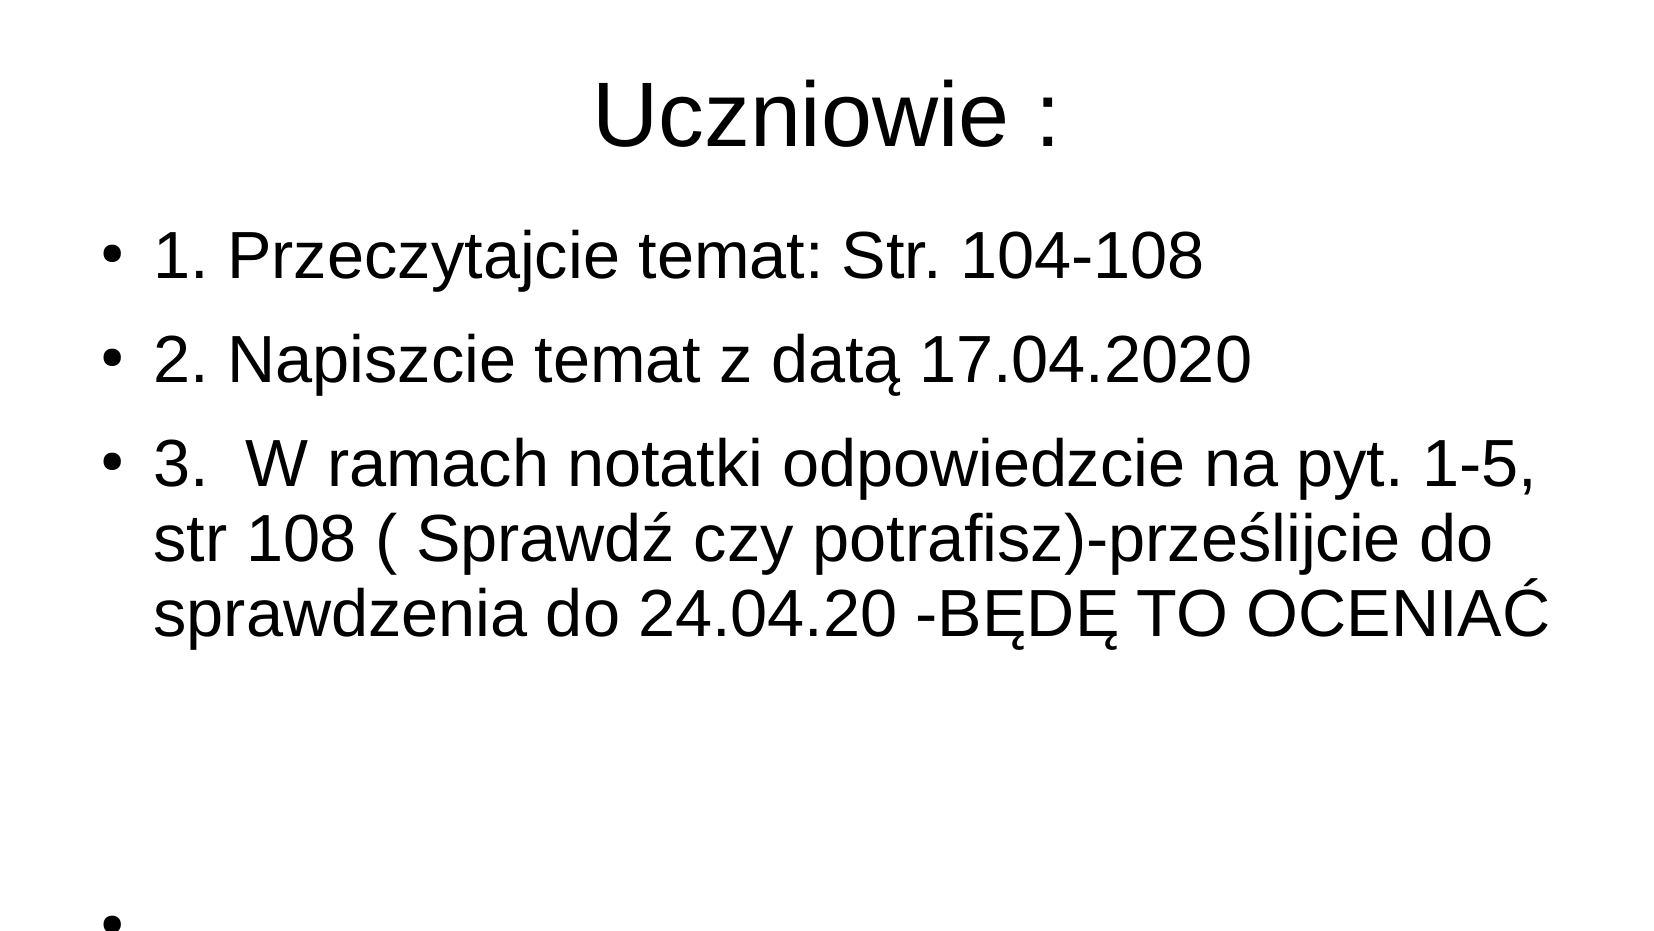

# Uczniowie :
1. Przeczytajcie temat: Str. 104-108
2. Napiszcie temat z datą 17.04.2020
3. W ramach notatki odpowiedzcie na pyt. 1-5, str 108 ( Sprawdź czy potrafisz)-prześlijcie do sprawdzenia do 24.04.20 -BĘDĘ TO OCENIAĆ